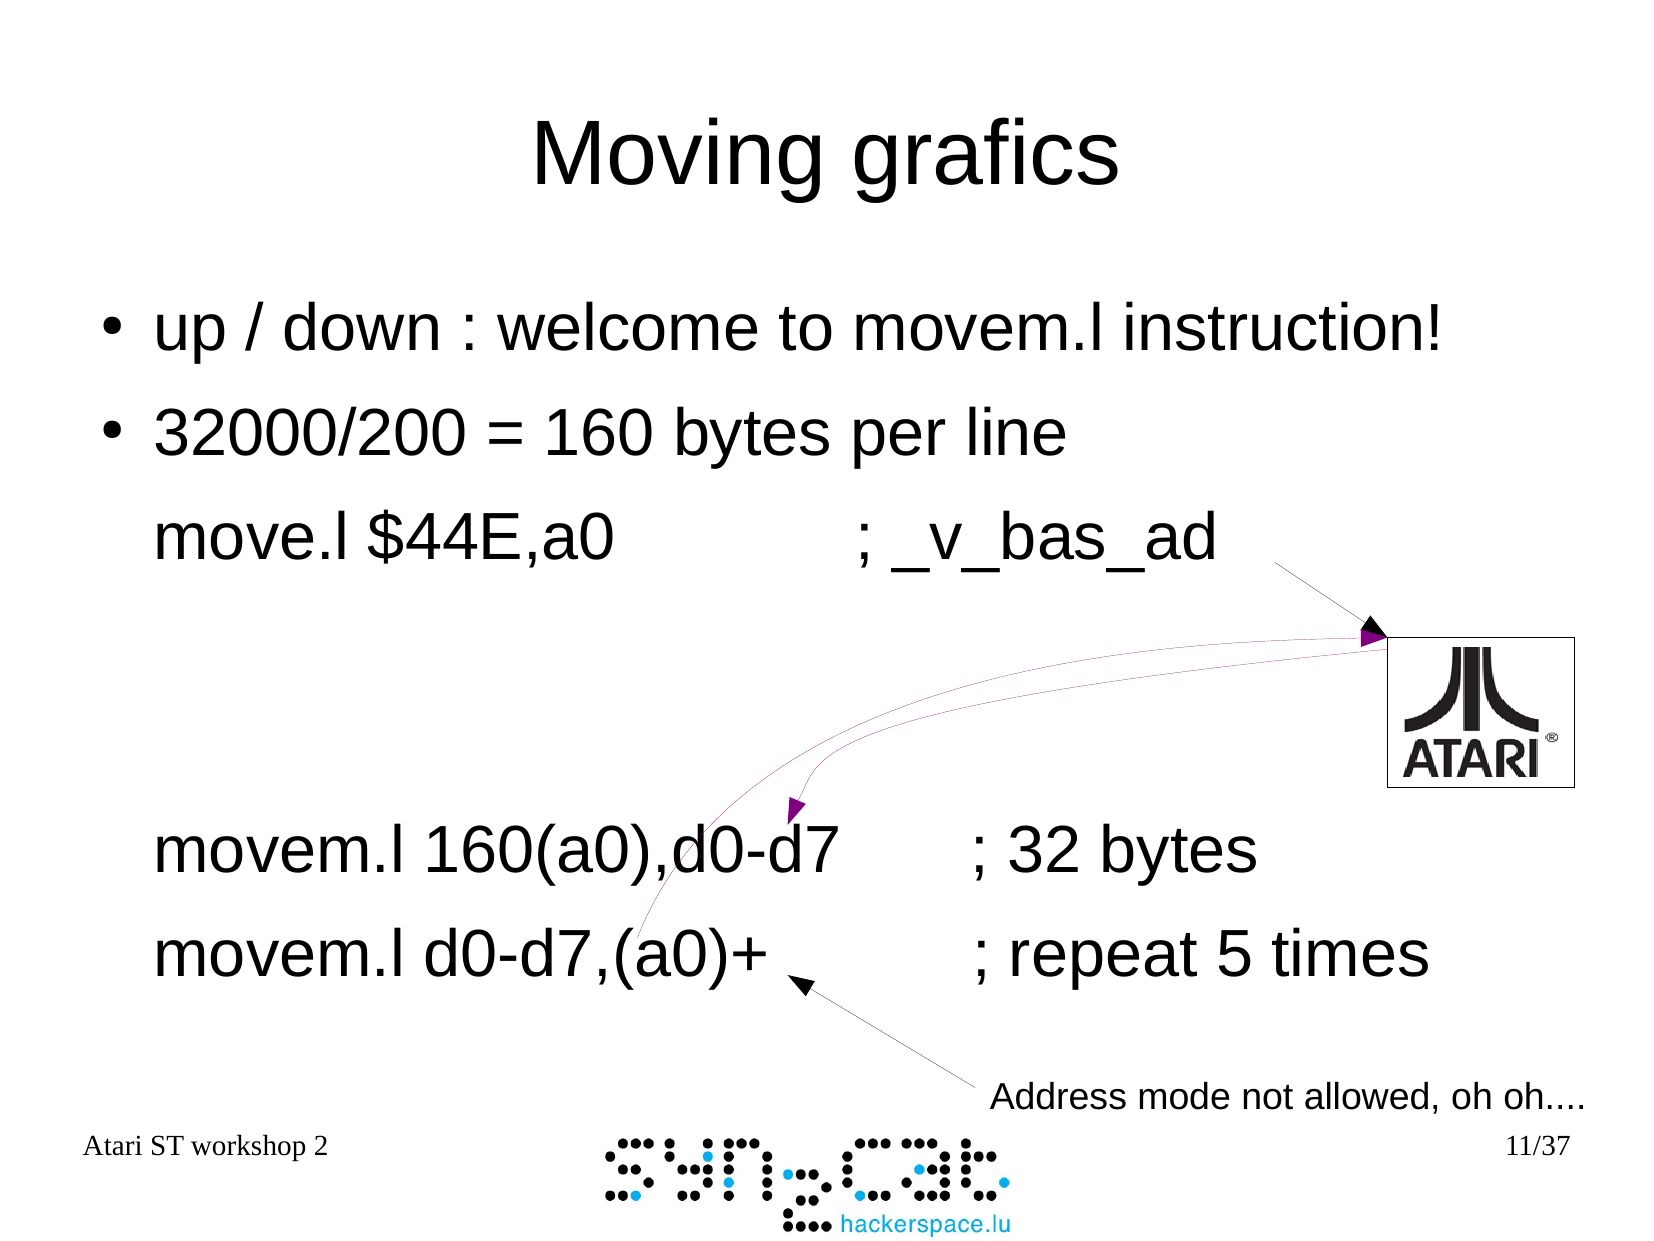

# Moving grafics
up / down : welcome to movem.l instruction!
32000/200 = 160 bytes per line
move.l $44E,a0 ; _v_bas_ad
movem.l 160(a0),d0-d7 ; 32 bytes
movem.l d0-d7,(a0)+ ; repeat 5 times
Address mode not allowed, oh oh....
11